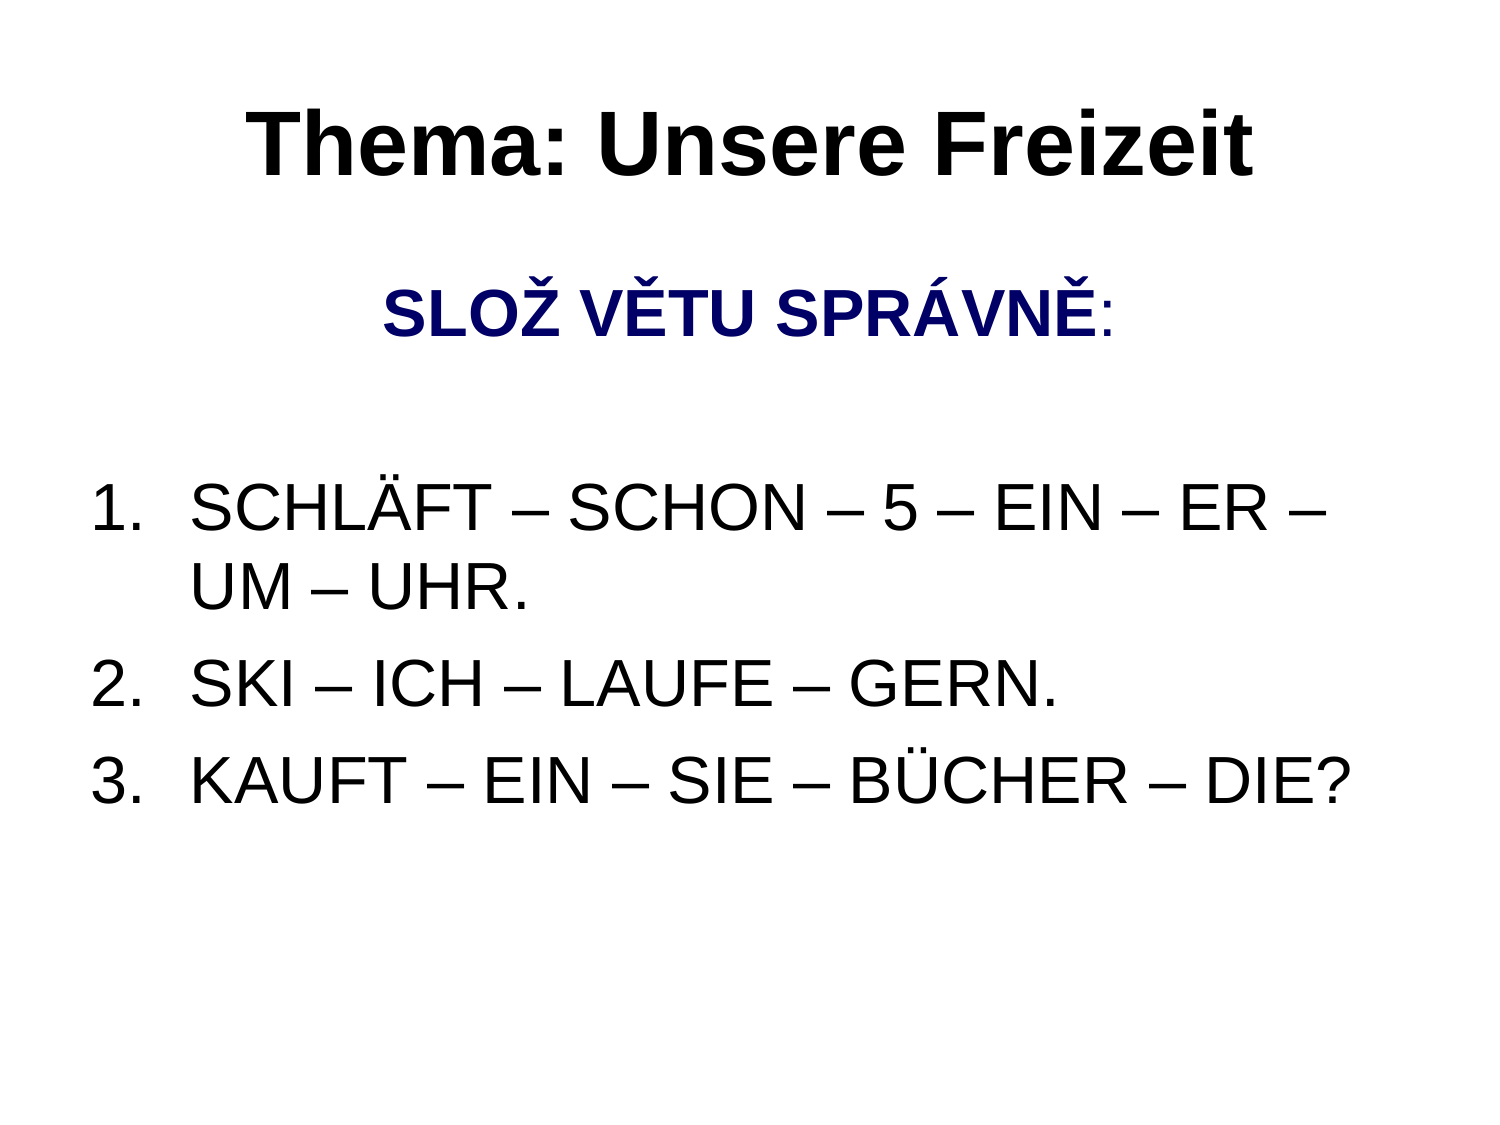

# Thema: Unsere Freizeit
SLOŽ VĚTU SPRÁVNĚ:
SCHLÄFT – SCHON – 5 – EIN – ER – UM – UHR.
SKI – ICH – LAUFE – GERN.
KAUFT – EIN – SIE – BÜCHER – DIE?